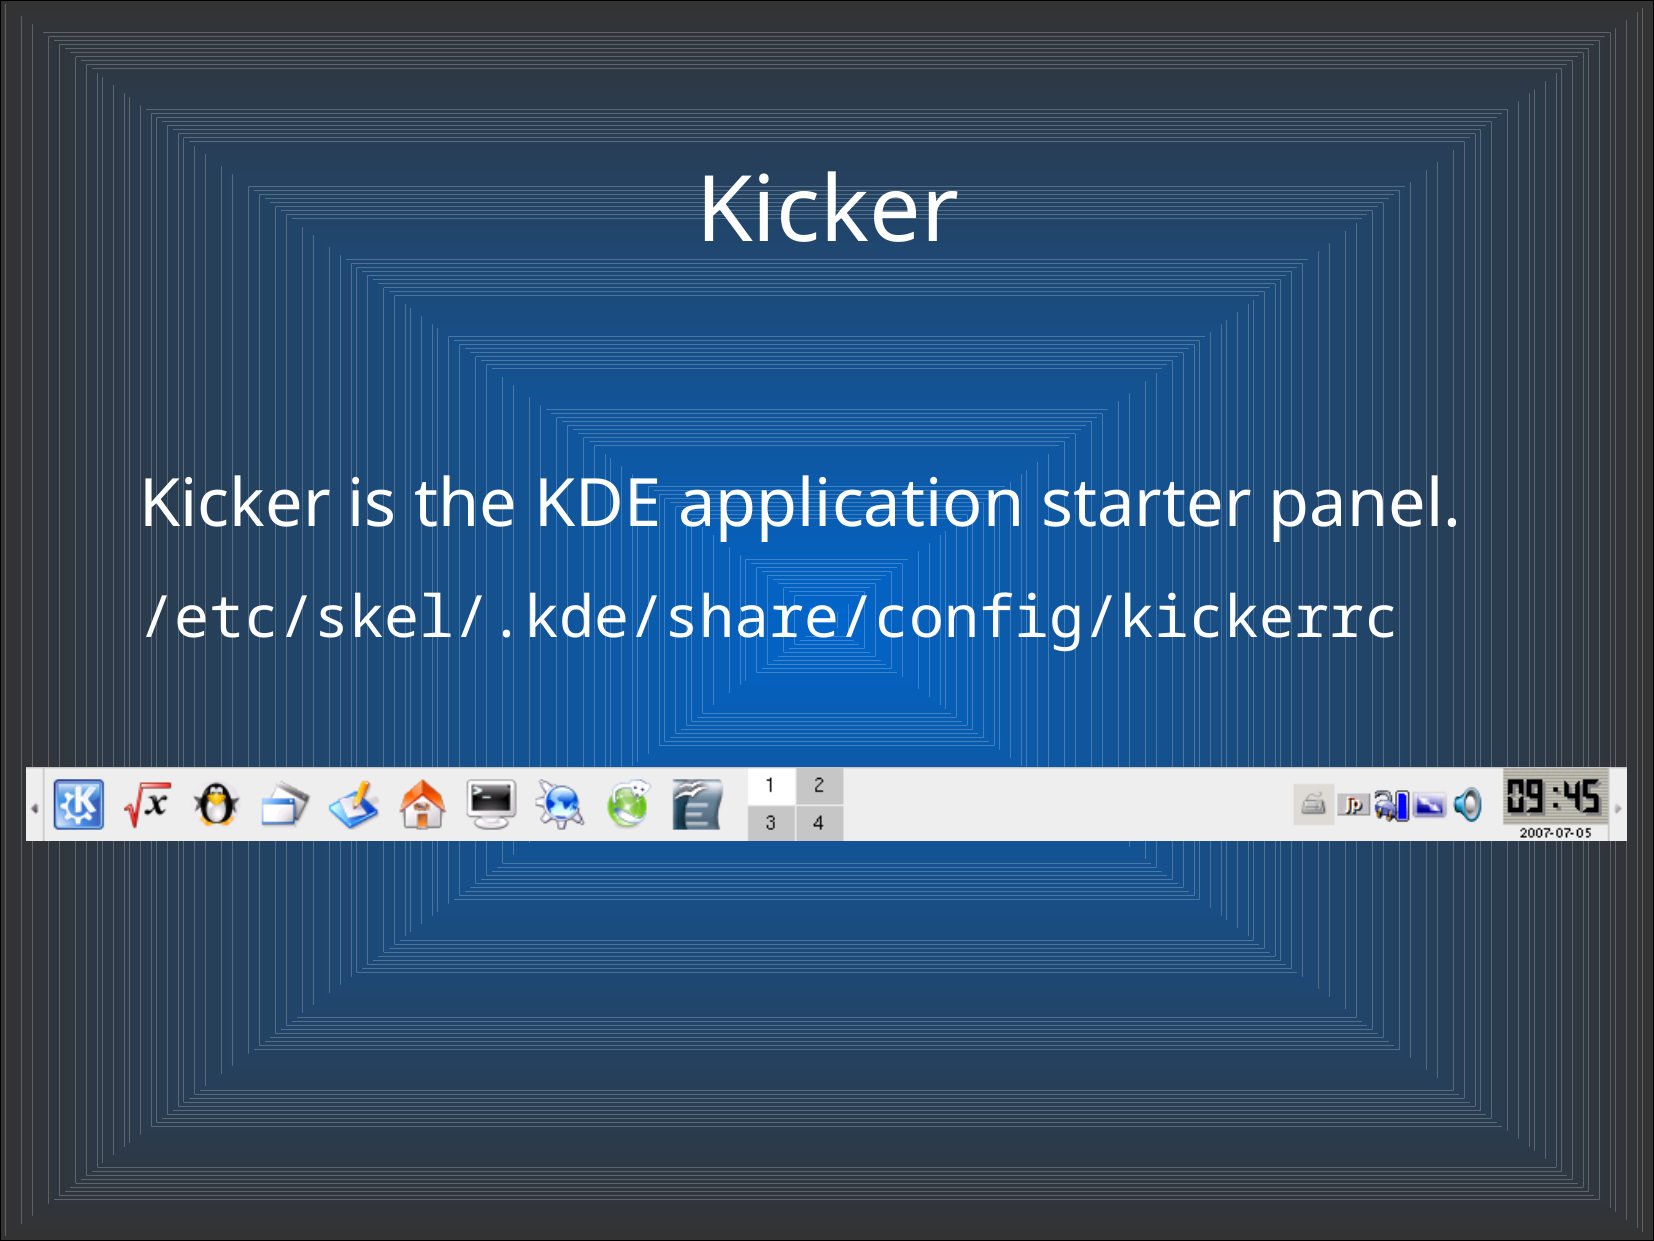

# Kicker
Kicker is the KDE application starter panel.
/etc/skel/.kde/share/config/kickerrc